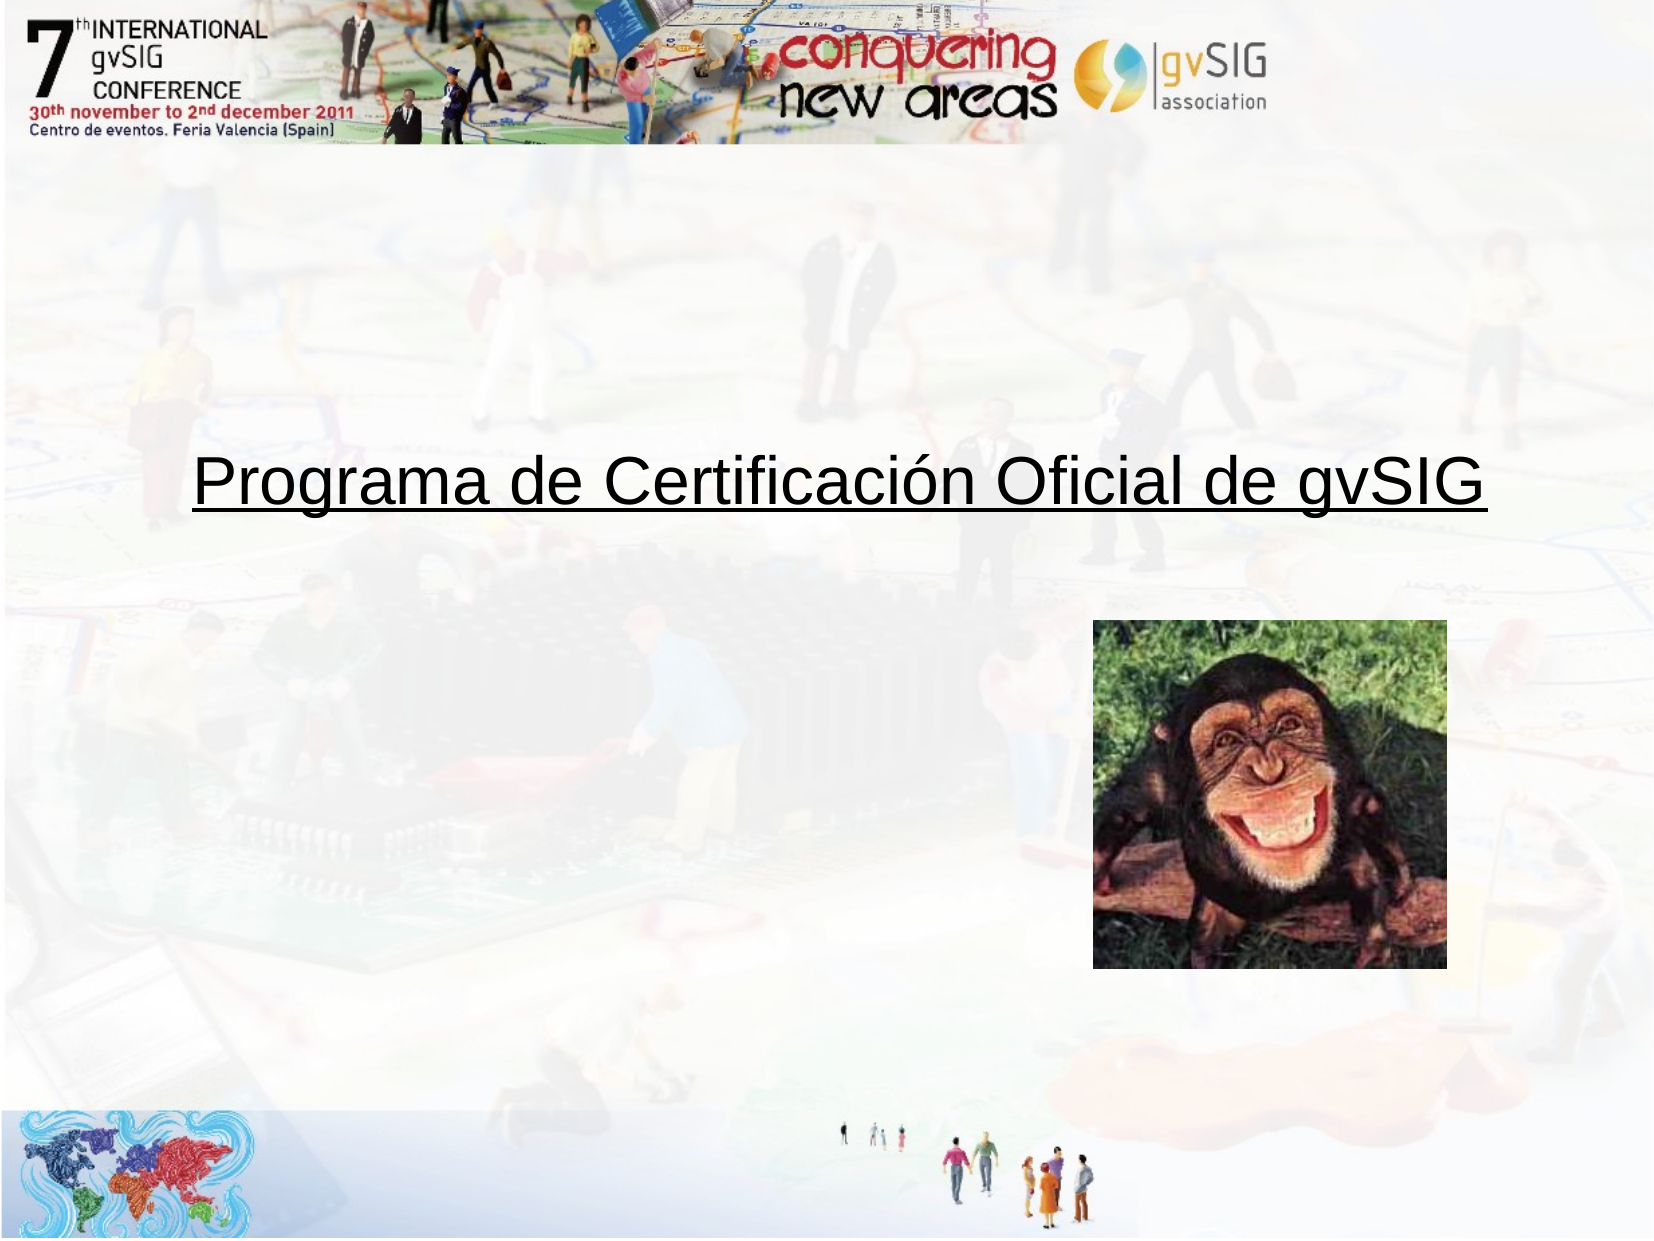

# Programa de Certificación Oficial de gvSIG